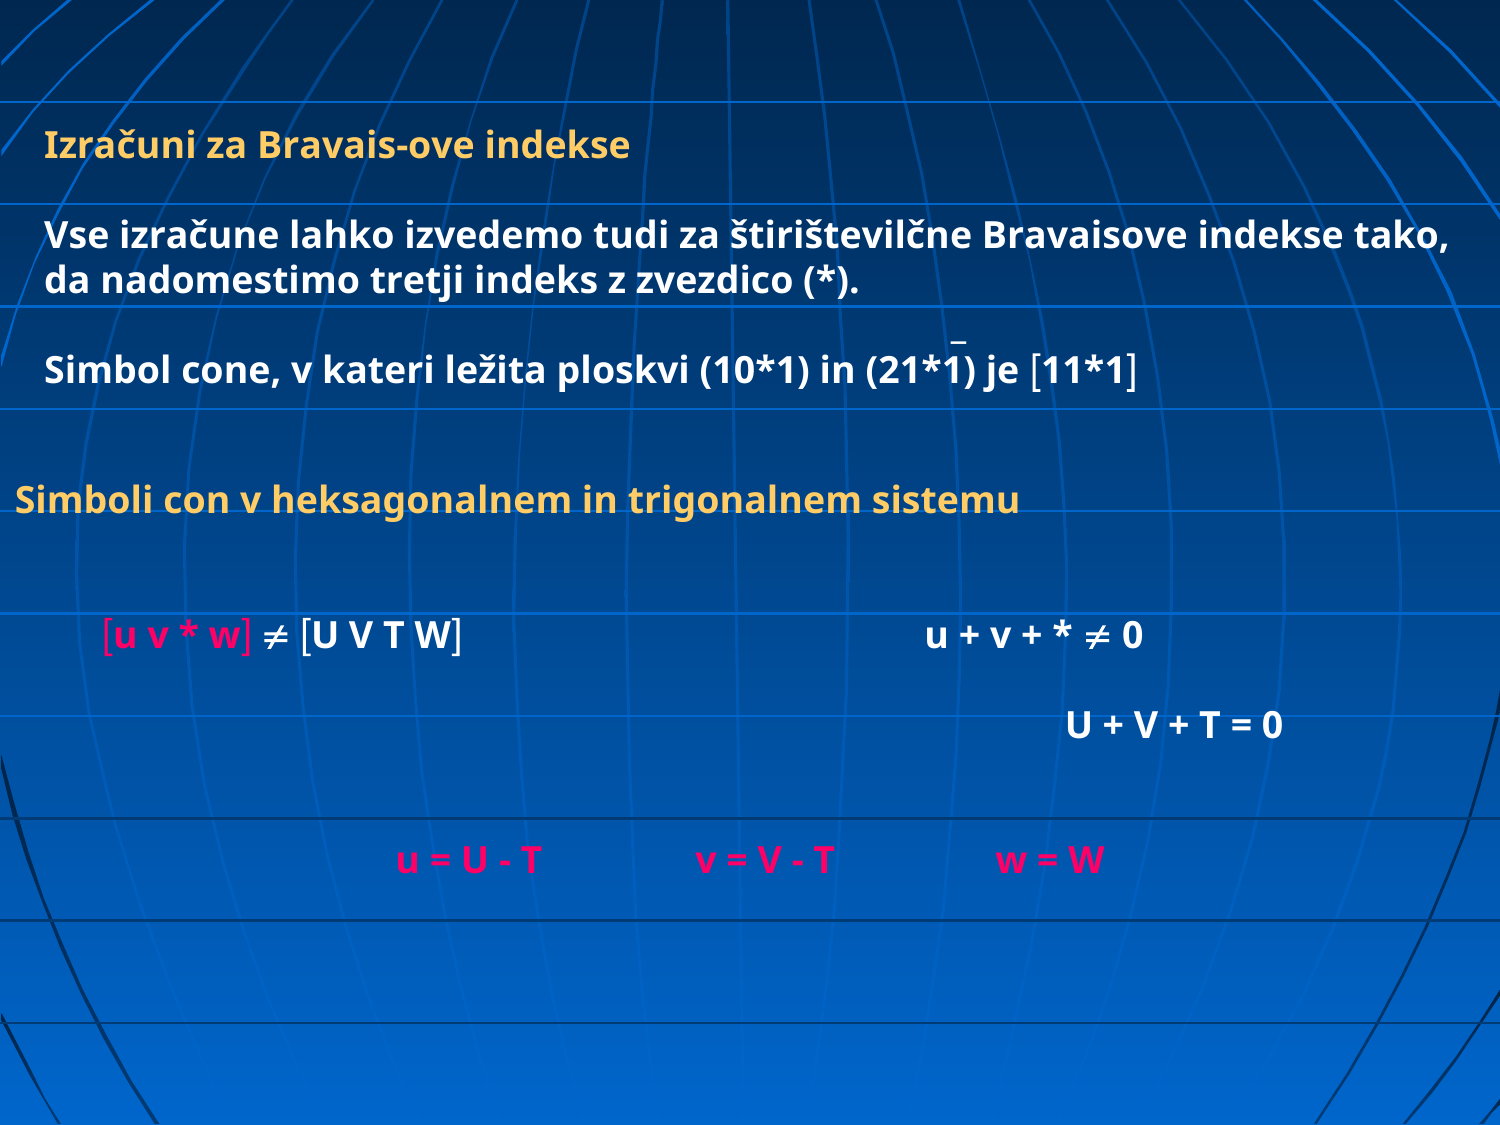

Izračuni za Bravais-ove indekse
Vse izračune lahko izvedemo tudi za štirištevilčne Bravaisove indekse tako, da nadomestimo tretji indeks z zvezdico (*).
 _
Simbol cone, v kateri ležita ploskvi (10*1) in (21*1) je 11*1
Simboli con v heksagonalnem in trigonalnem sistemu
 u v * w  U V T W				 u + v + *  0
							U + V + T = 0
u = U - T		v = V - T		w = W